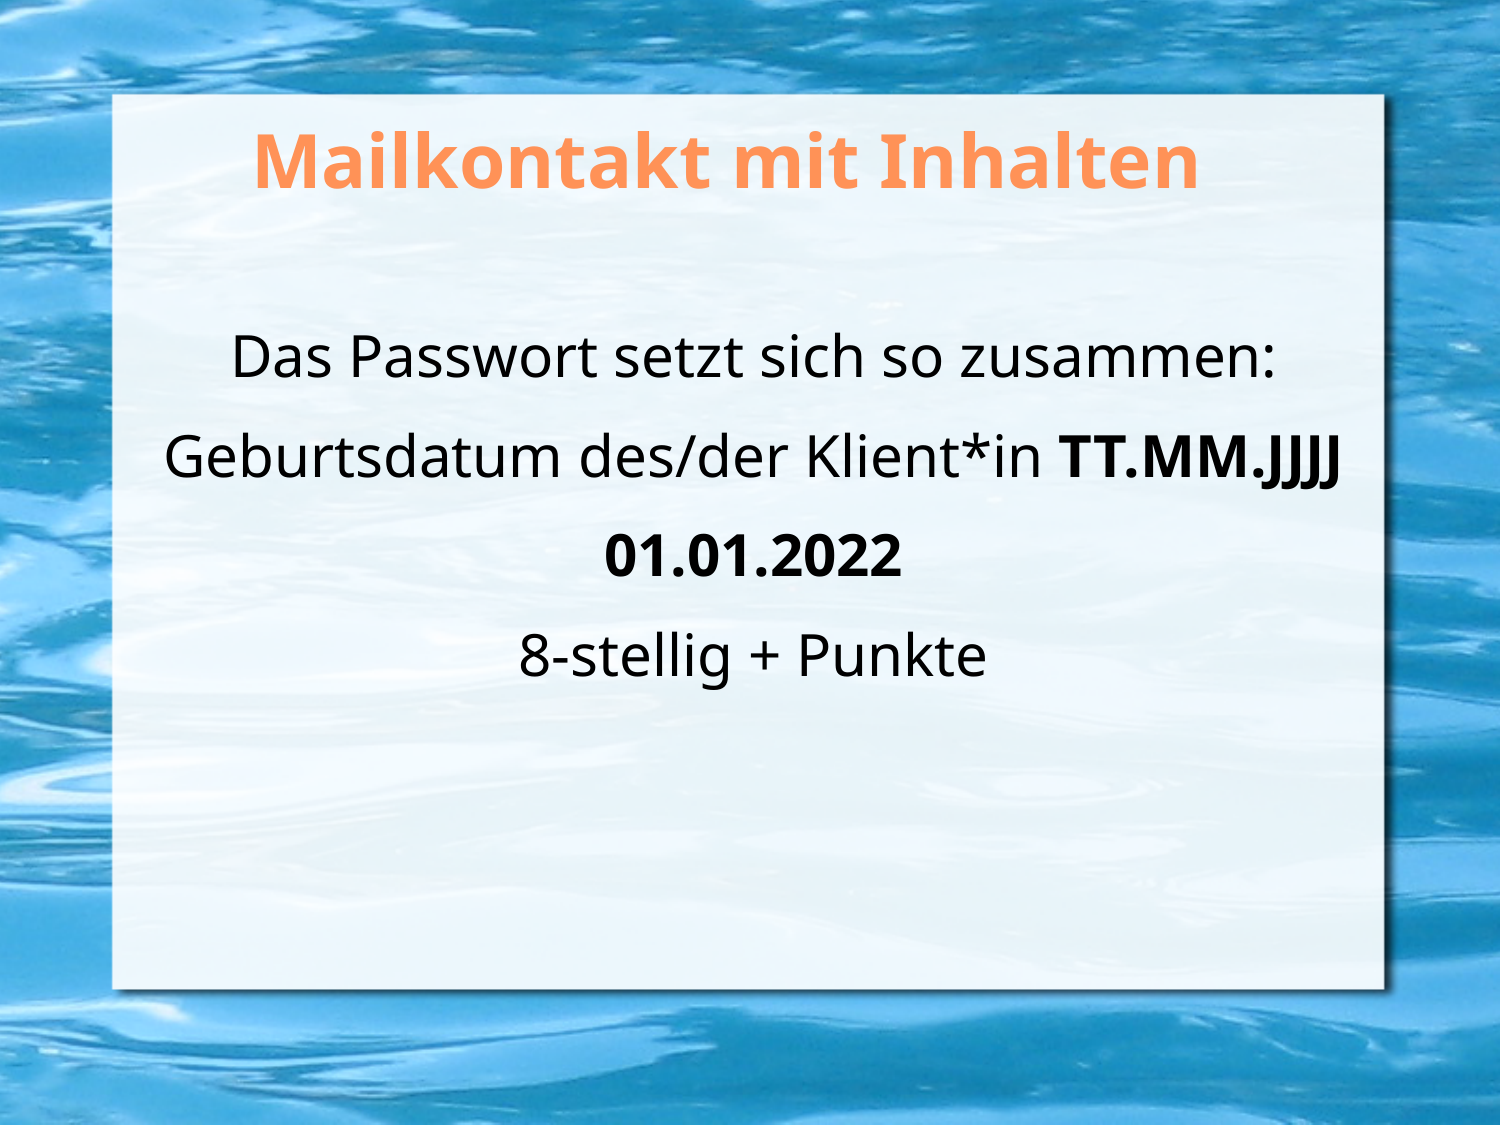

# Mailkontakt mit Inhalten
Das Passwort setzt sich so zusammen:
Geburtsdatum des/der Klient*in TT.MM.JJJJ
01.01.2022
8-stellig + Punkte